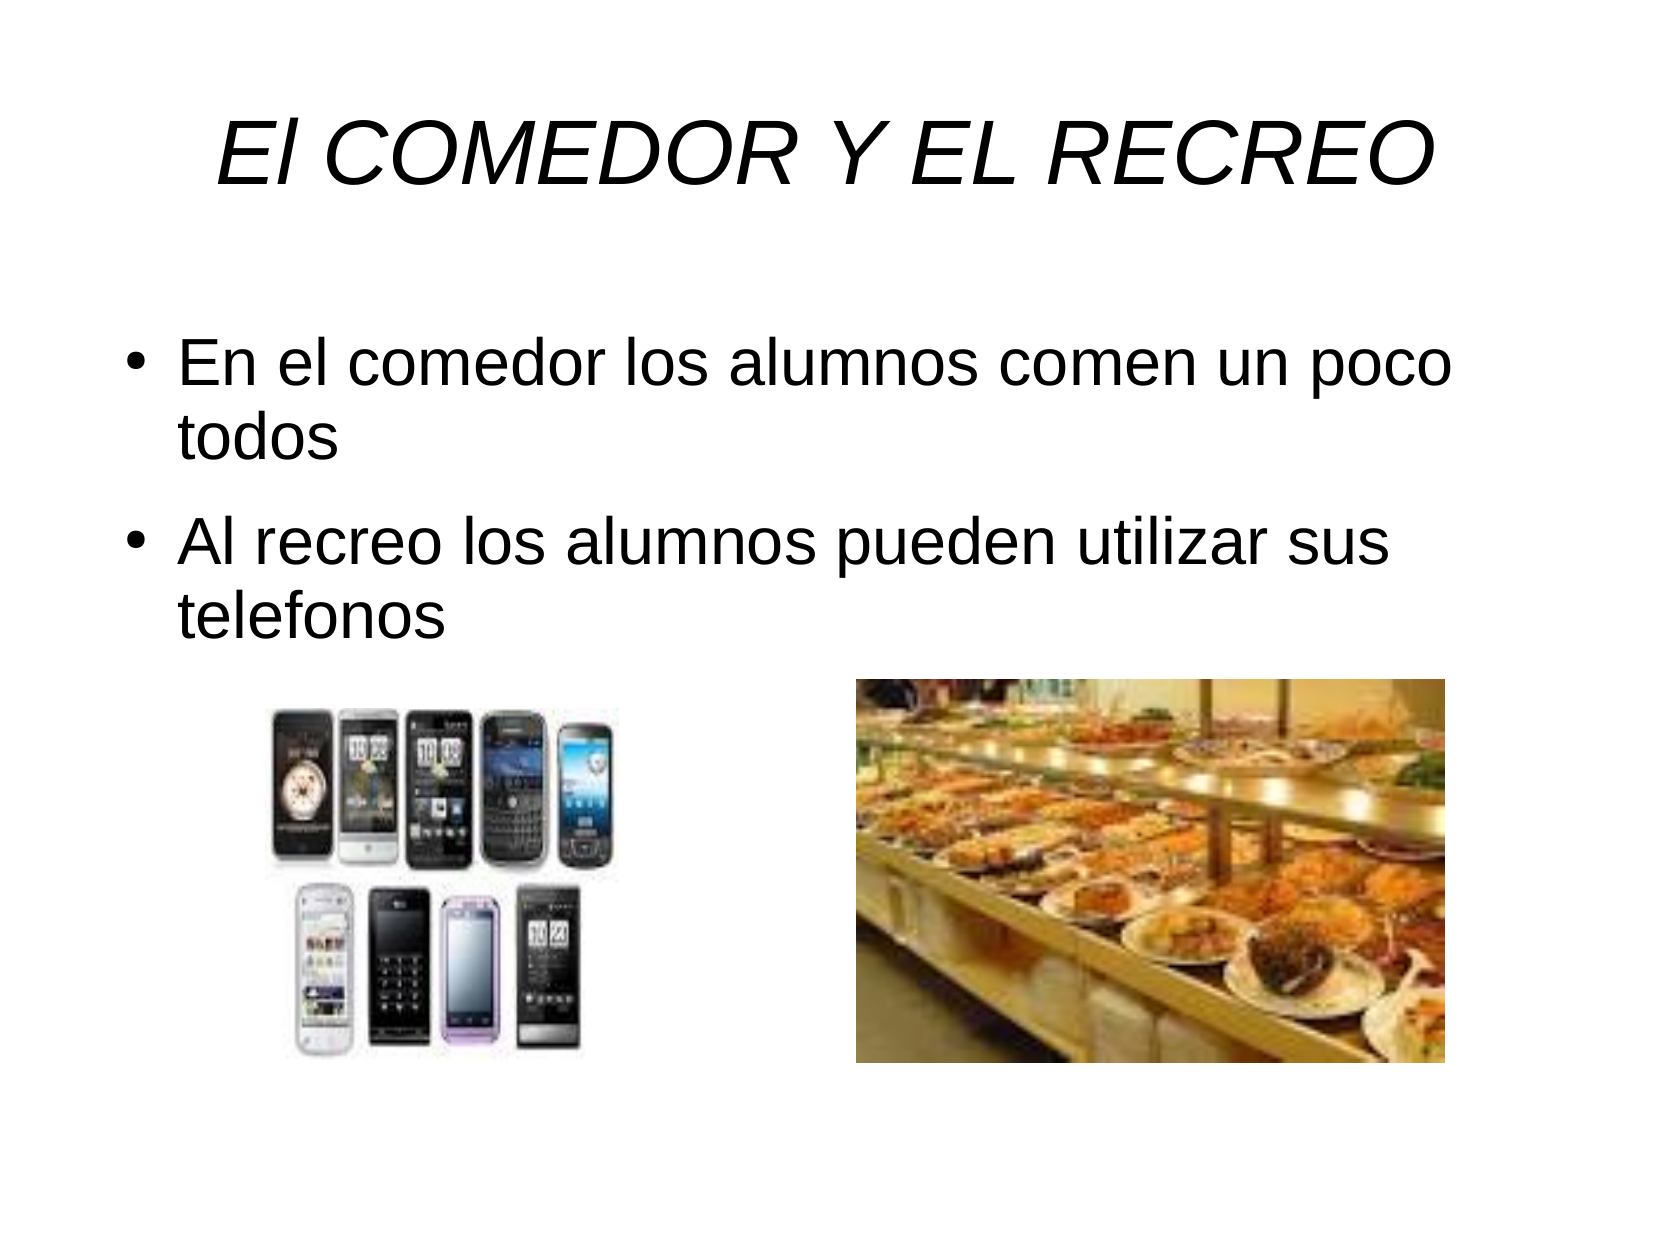

# El COMEDOR Y EL RECREO
En el comedor los alumnos comen un poco todos
Al recreo los alumnos pueden utilizar sus telefonos